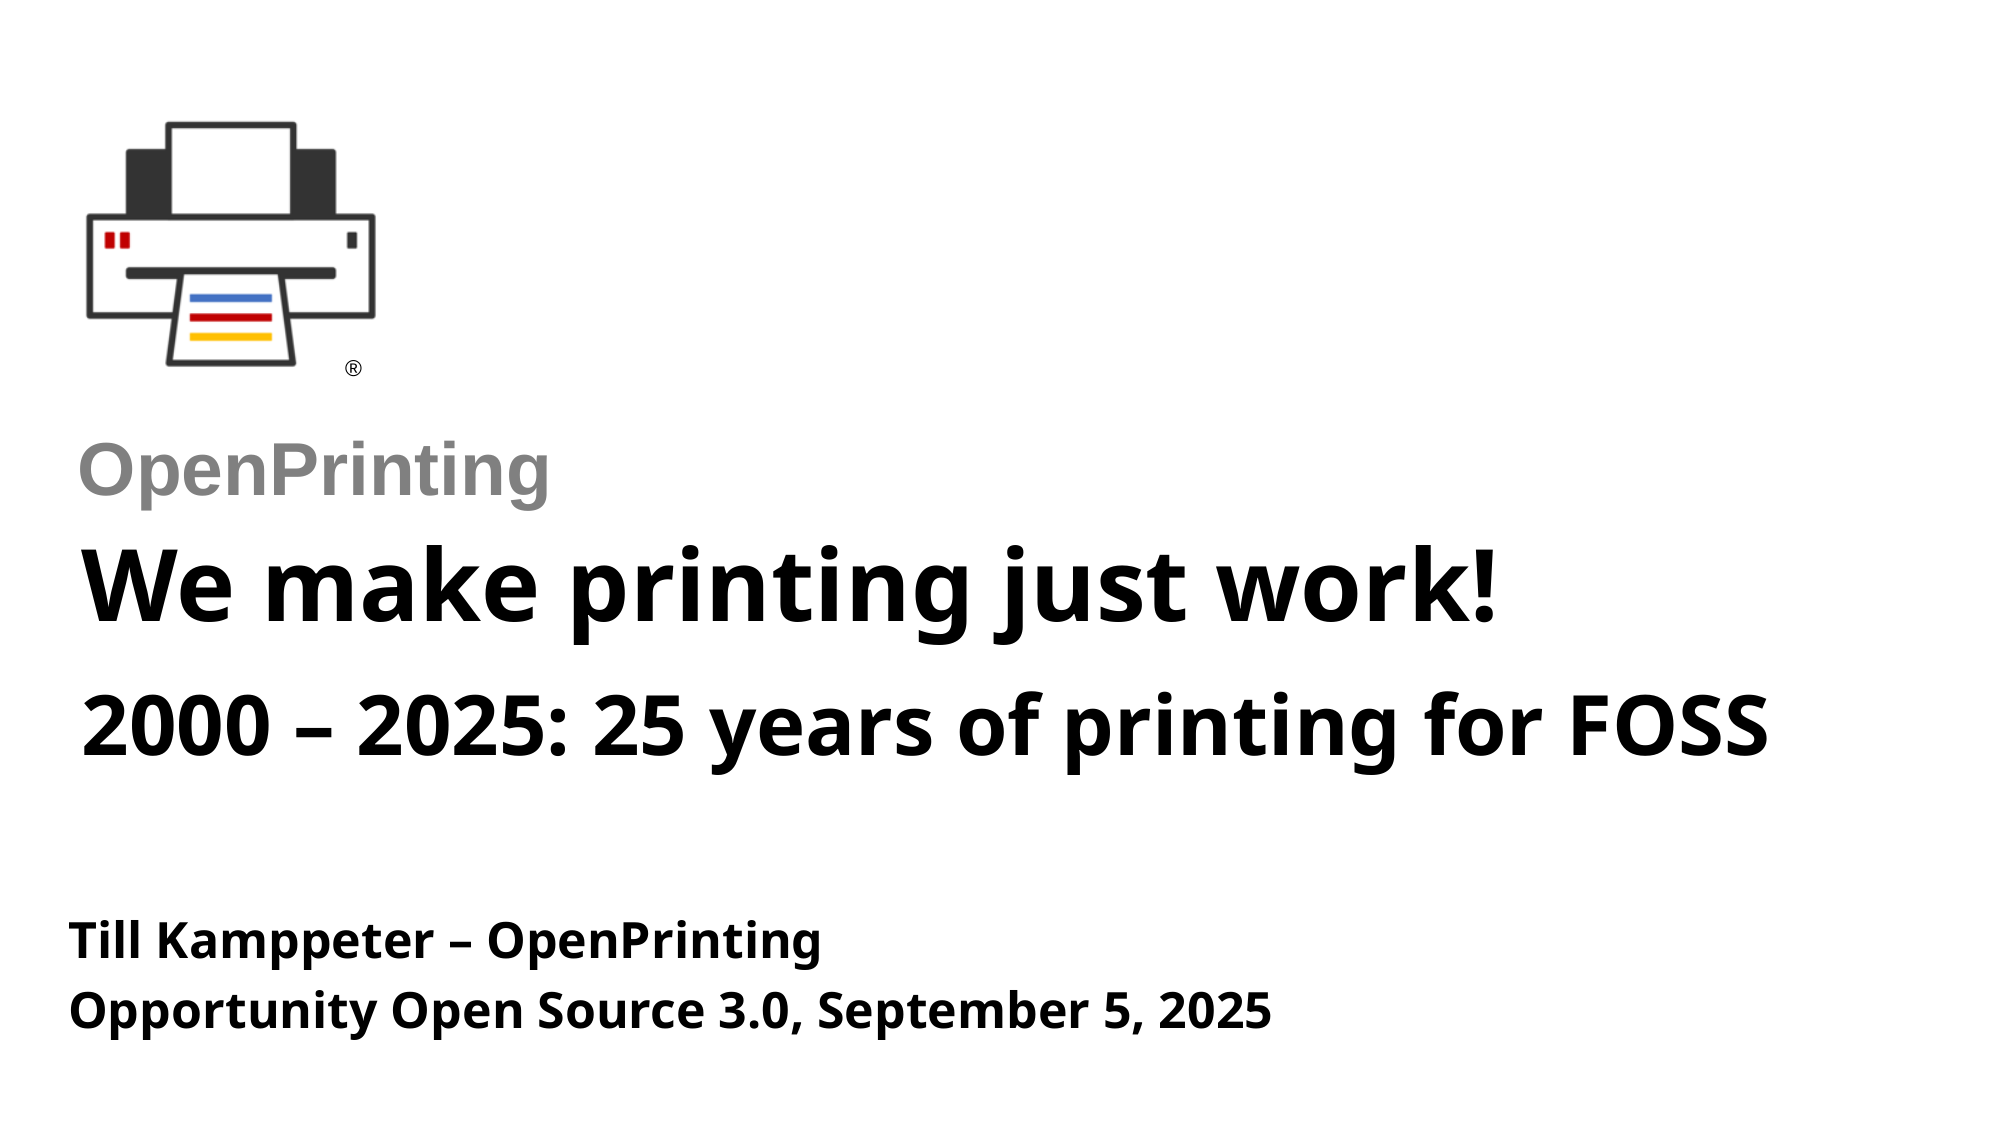

# We make printing just work! 2000 – 2025: 25 years of printing for FOSS
Till Kamppeter – OpenPrinting
Opportunity Open Source 3.0, September 5, 2025